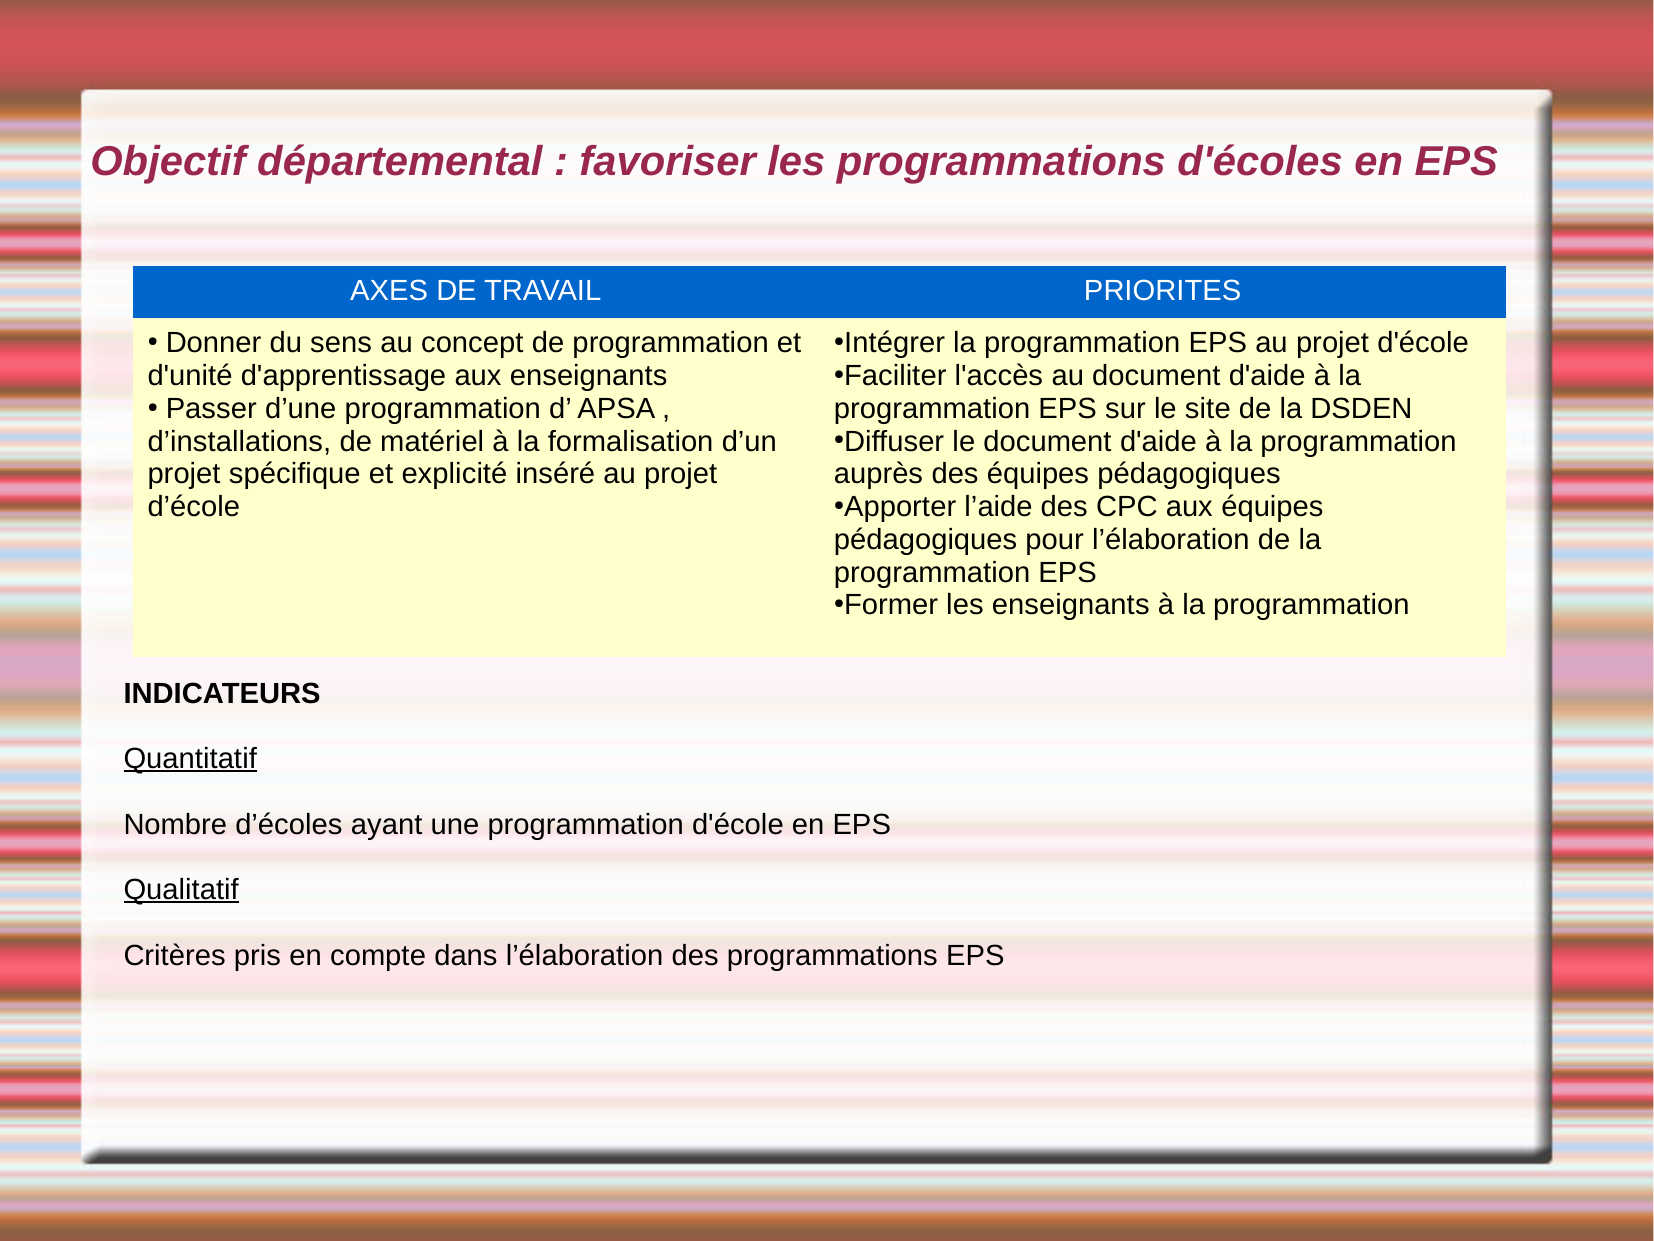

# Objectif départemental : favoriser les programmations d'écoles en EPS
| AXES DE TRAVAIL | PRIORITES |
| --- | --- |
| Donner du sens au concept de programmation et d'unité d'apprentissage aux enseignants Passer d’une programmation d’ APSA , d’installations, de matériel à la formalisation d’un projet spécifique et explicité inséré au projet d’école | Intégrer la programmation EPS au projet d'école Faciliter l'accès au document d'aide à la programmation EPS sur le site de la DSDEN Diffuser le document d'aide à la programmation auprès des équipes pédagogiques Apporter l’aide des CPC aux équipes pédagogiques pour l’élaboration de la programmation EPS Former les enseignants à la programmation |
| INDICATEURS  Quantitatif Nombre d’écoles ayant une programmation d'école en EPS Qualitatif Critères pris en compte dans l’élaboration des programmations EPS |
| --- |